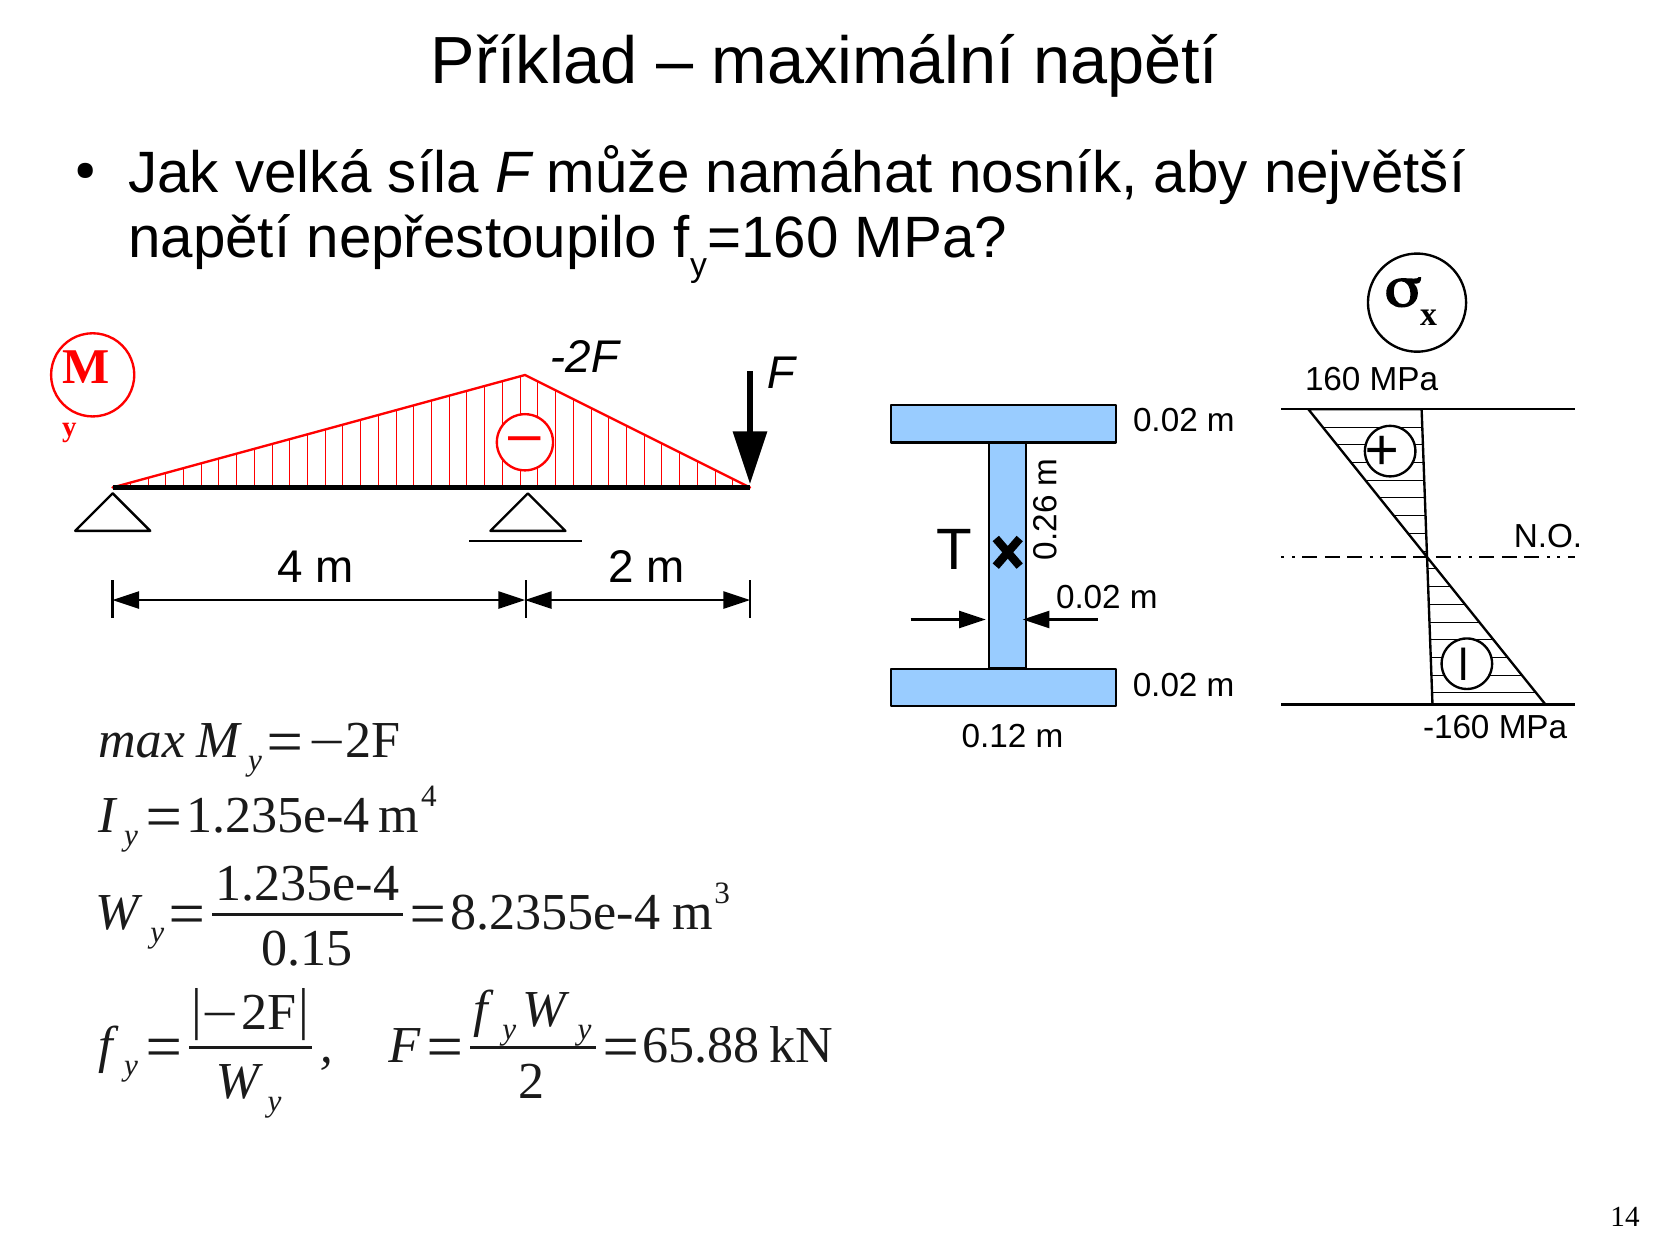

# Příklad – maximální napětí
Jak velká síla F může namáhat nosník, aby největší napětí nepřestoupilo fy=160 MPa?
sx
-2F
My
F
160 MPa
–
0.02 m
+
0.26 m
T
N.O.
4 m
2 m
0.02 m
–
0.02 m
-160 MPa
0.12 m
14